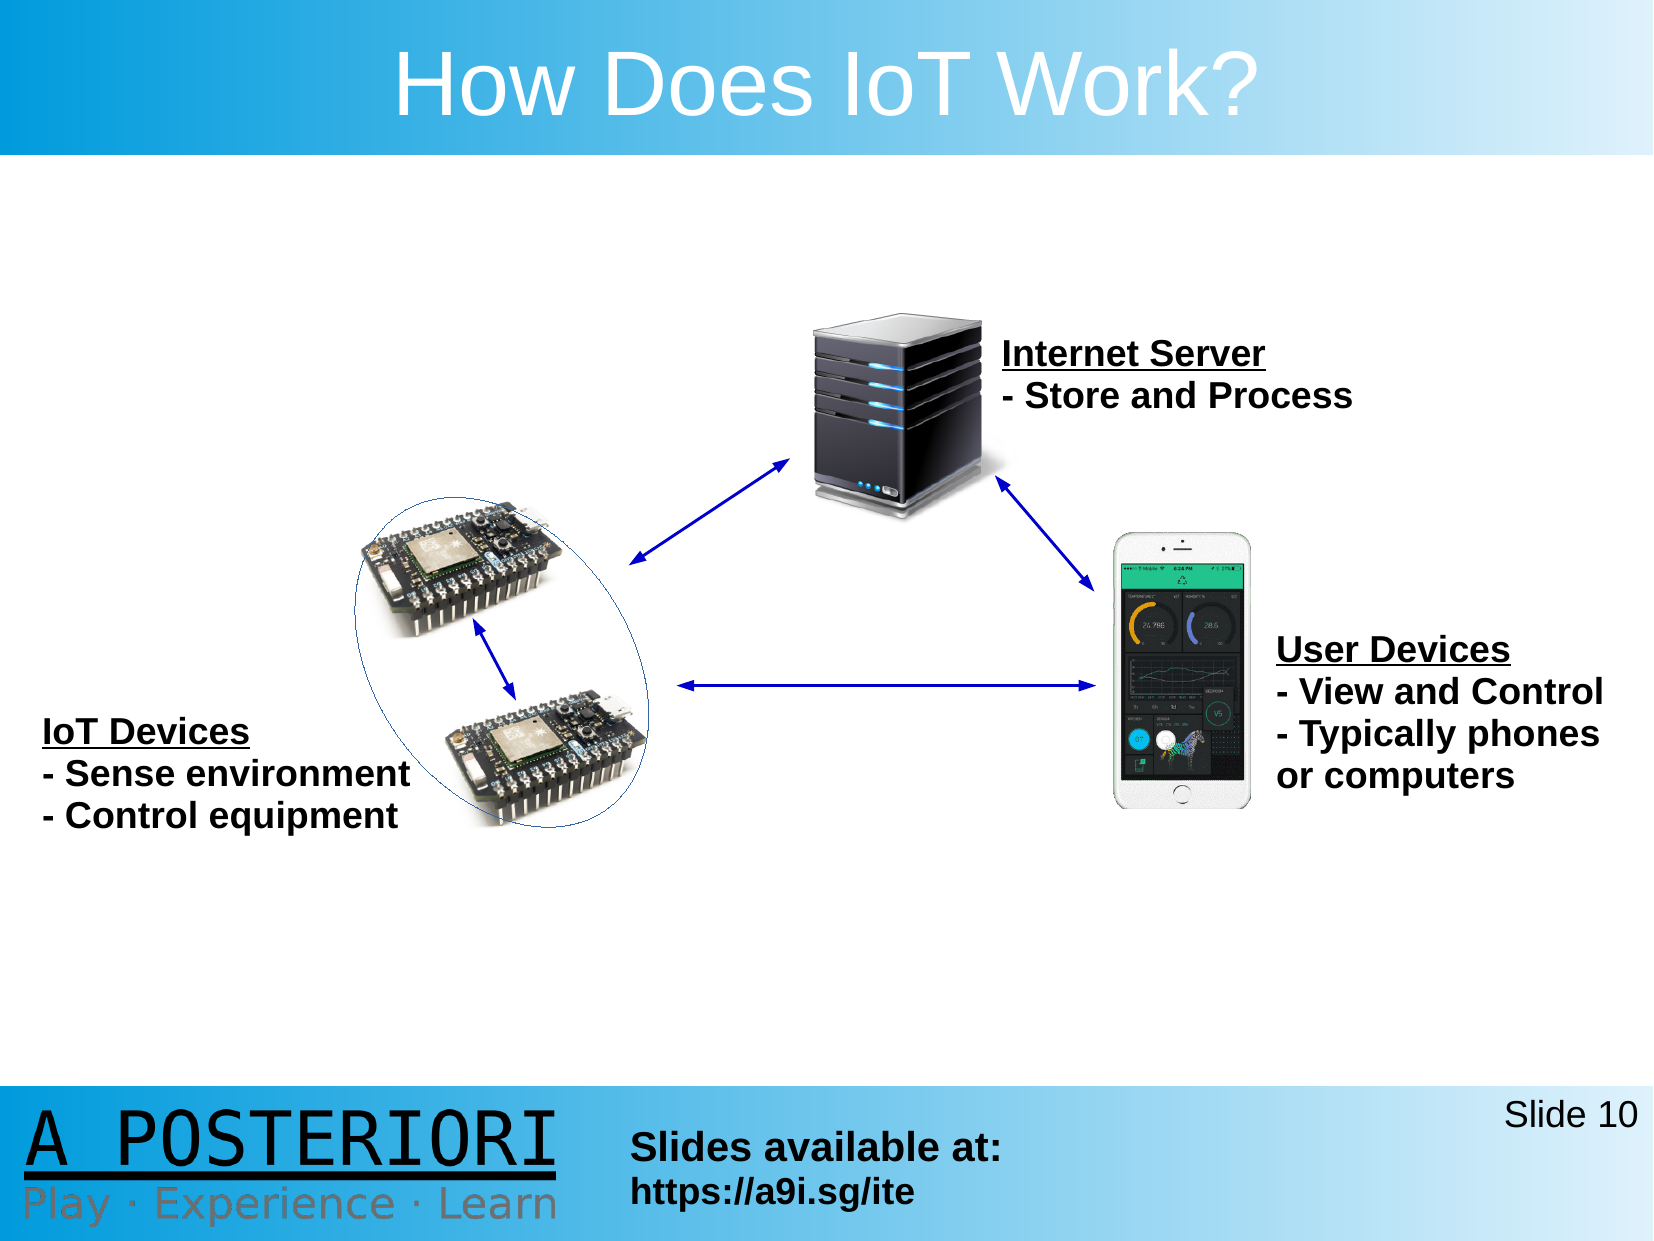

# How Does IoT Work?
Internet Server
- Store and Process
User Devices
- View and Control
- Typically phones or computers
IoT Devices
- Sense environment
- Control equipment